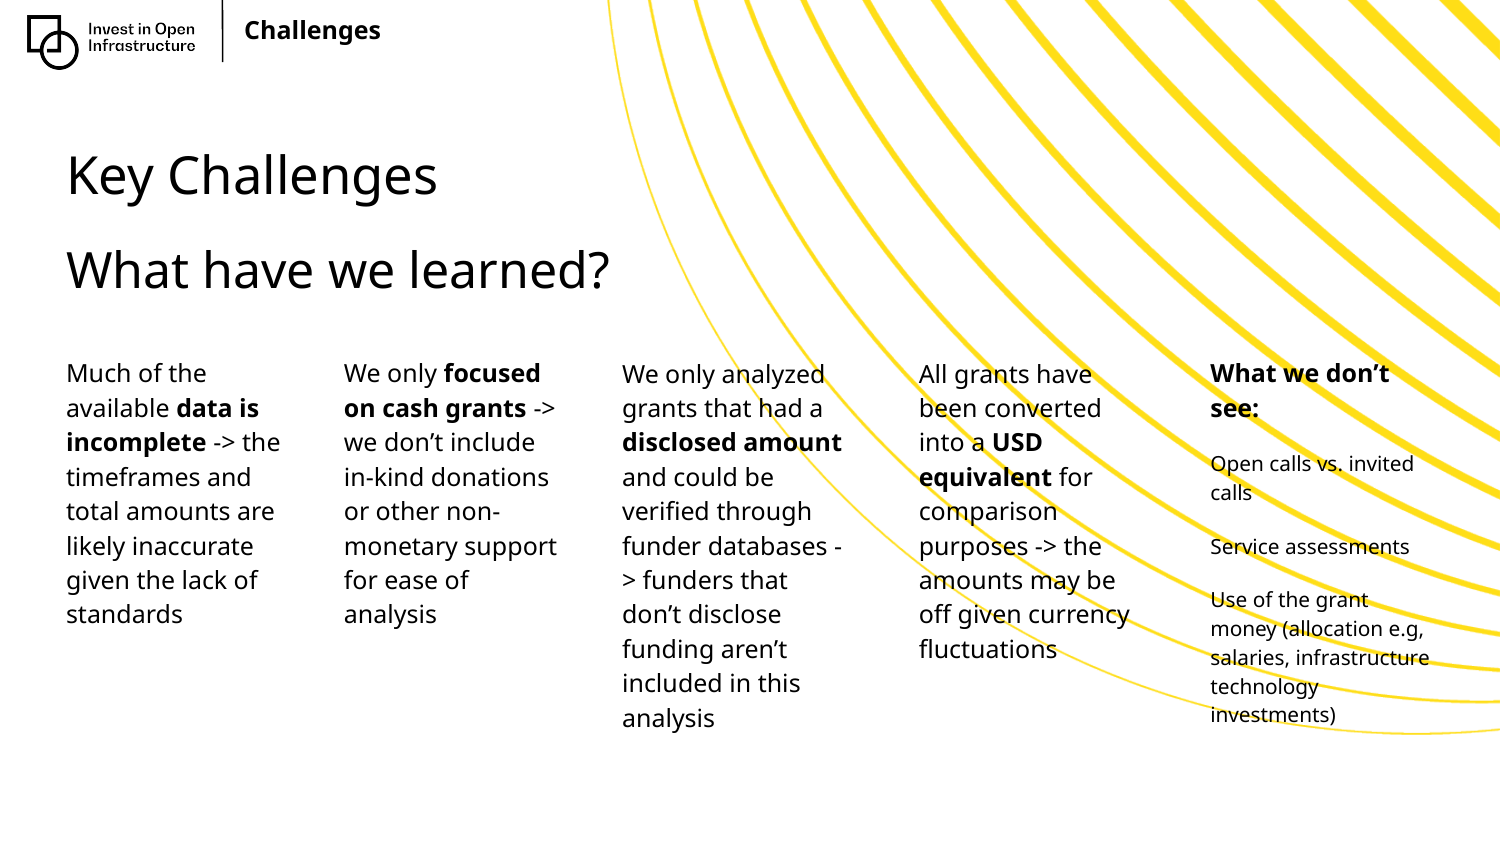

Challenges
# Key Challenges
What have we learned?
Much of the available data is incomplete -> the timeframes and total amounts are likely inaccurate given the lack of standards
We only focused on cash grants -> we don’t include in-kind donations or other non-monetary support for ease of analysis
We only analyzed grants that had a disclosed amount and could be verified through funder databases -> funders that don’t disclose funding aren’t included in this analysis
All grants have been converted into a USD equivalent for comparison purposes -> the amounts may be off given currency fluctuations
What we don’t see:
Open calls vs. invited calls
Service assessments
Use of the grant money (allocation e.g, salaries, infrastructure technology investments)